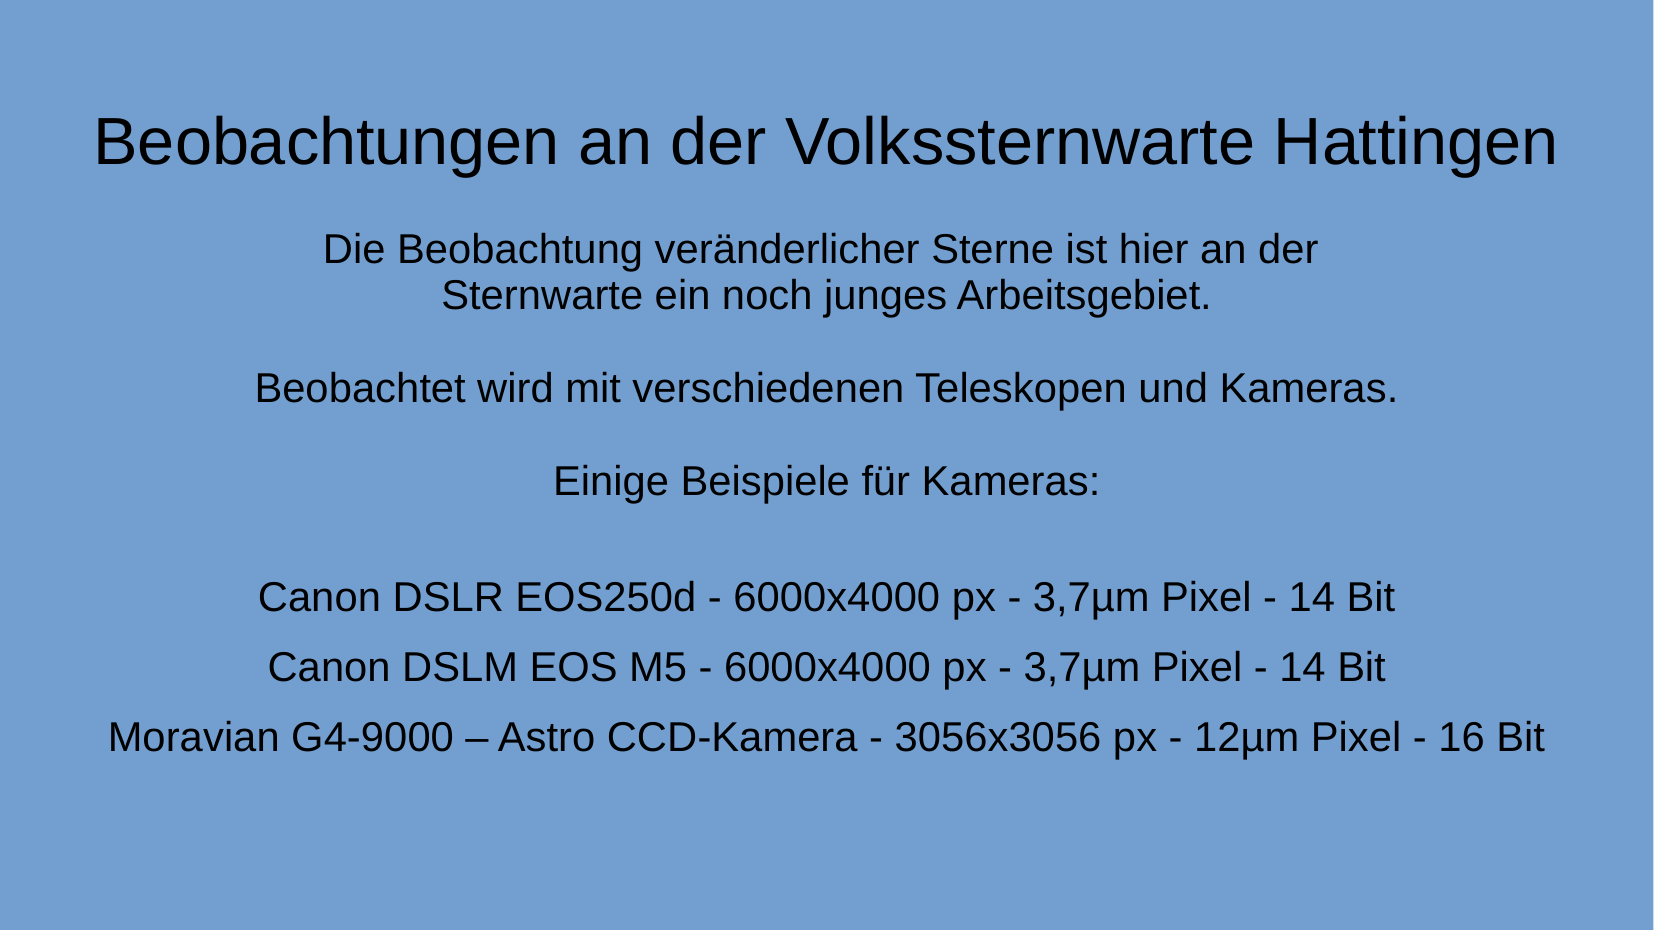

Beobachtungen an der Volkssternwarte Hattingen
Die Beobachtung veränderlicher Sterne ist hier an der
Sternwarte ein noch junges Arbeitsgebiet.
Beobachtet wird mit verschiedenen Teleskopen und Kameras.
Einige Beispiele für Kameras:
Canon DSLR EOS250d - 6000x4000 px - 3,7µm Pixel - 14 Bit
Canon DSLM EOS M5 - 6000x4000 px - 3,7µm Pixel - 14 Bit
Moravian G4-9000 – Astro CCD-Kamera - 3056x3056 px - 12µm Pixel - 16 Bit